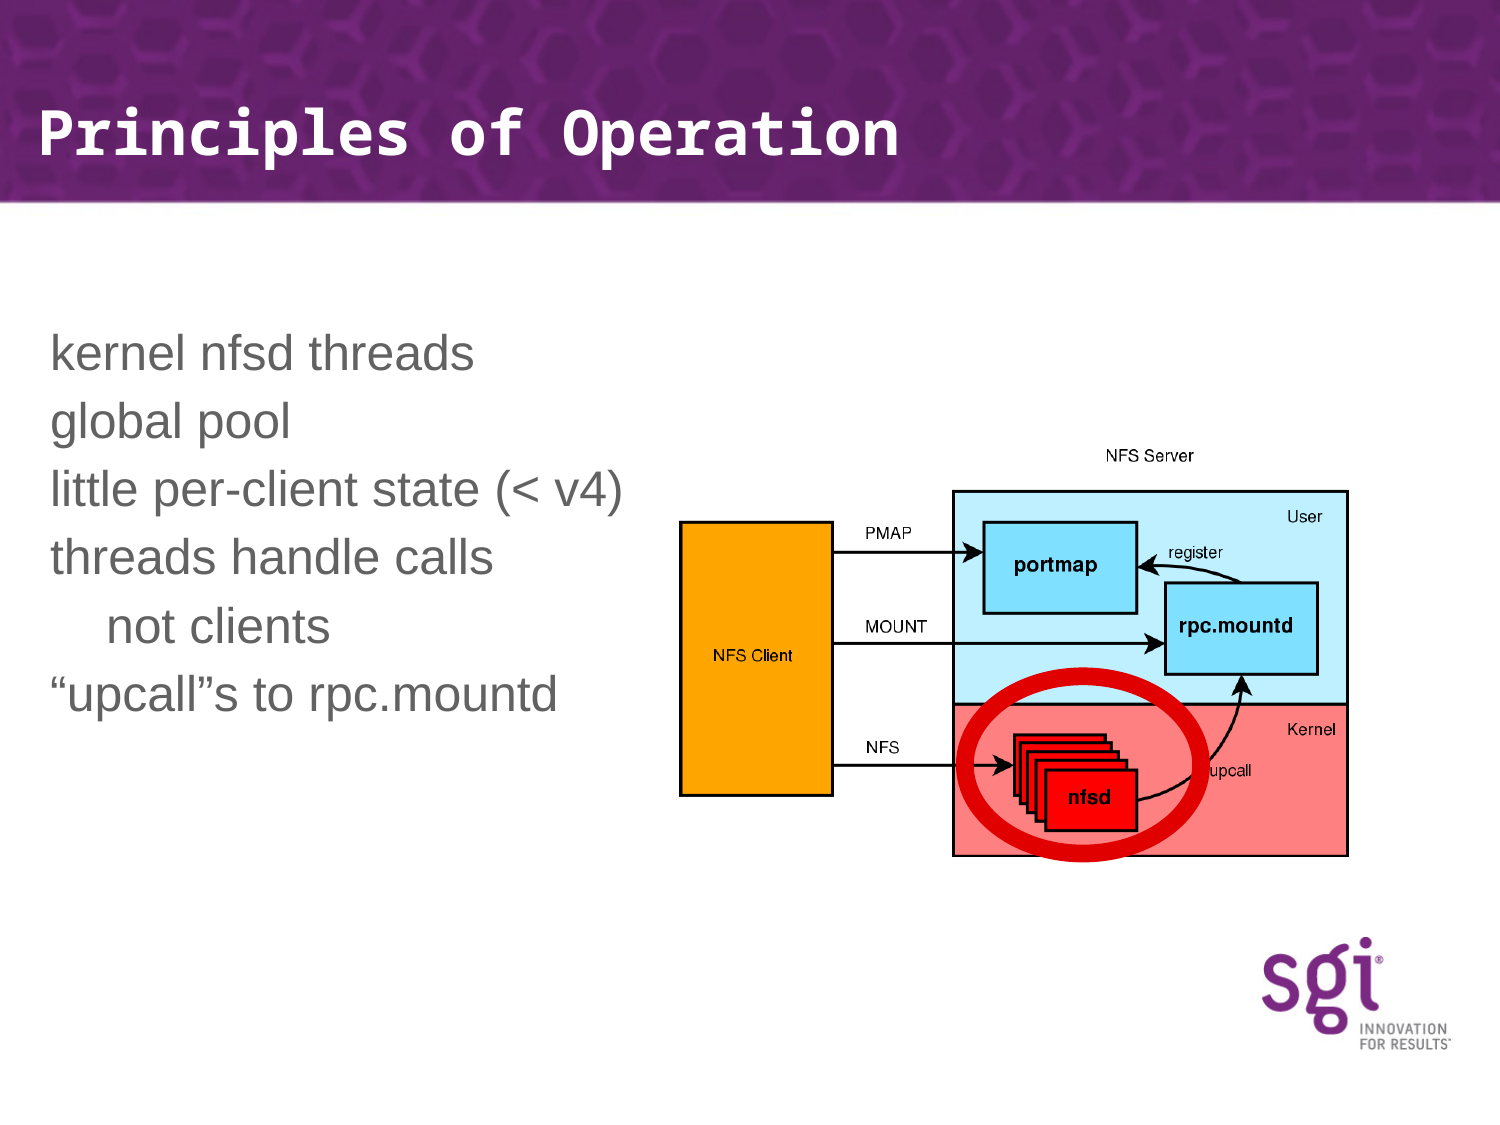

# Principles of Operation
kernel nfsd threads
global pool
little per-client state (< v4)
threads handle calls
not clients
“upcall”s to rpc.mountd